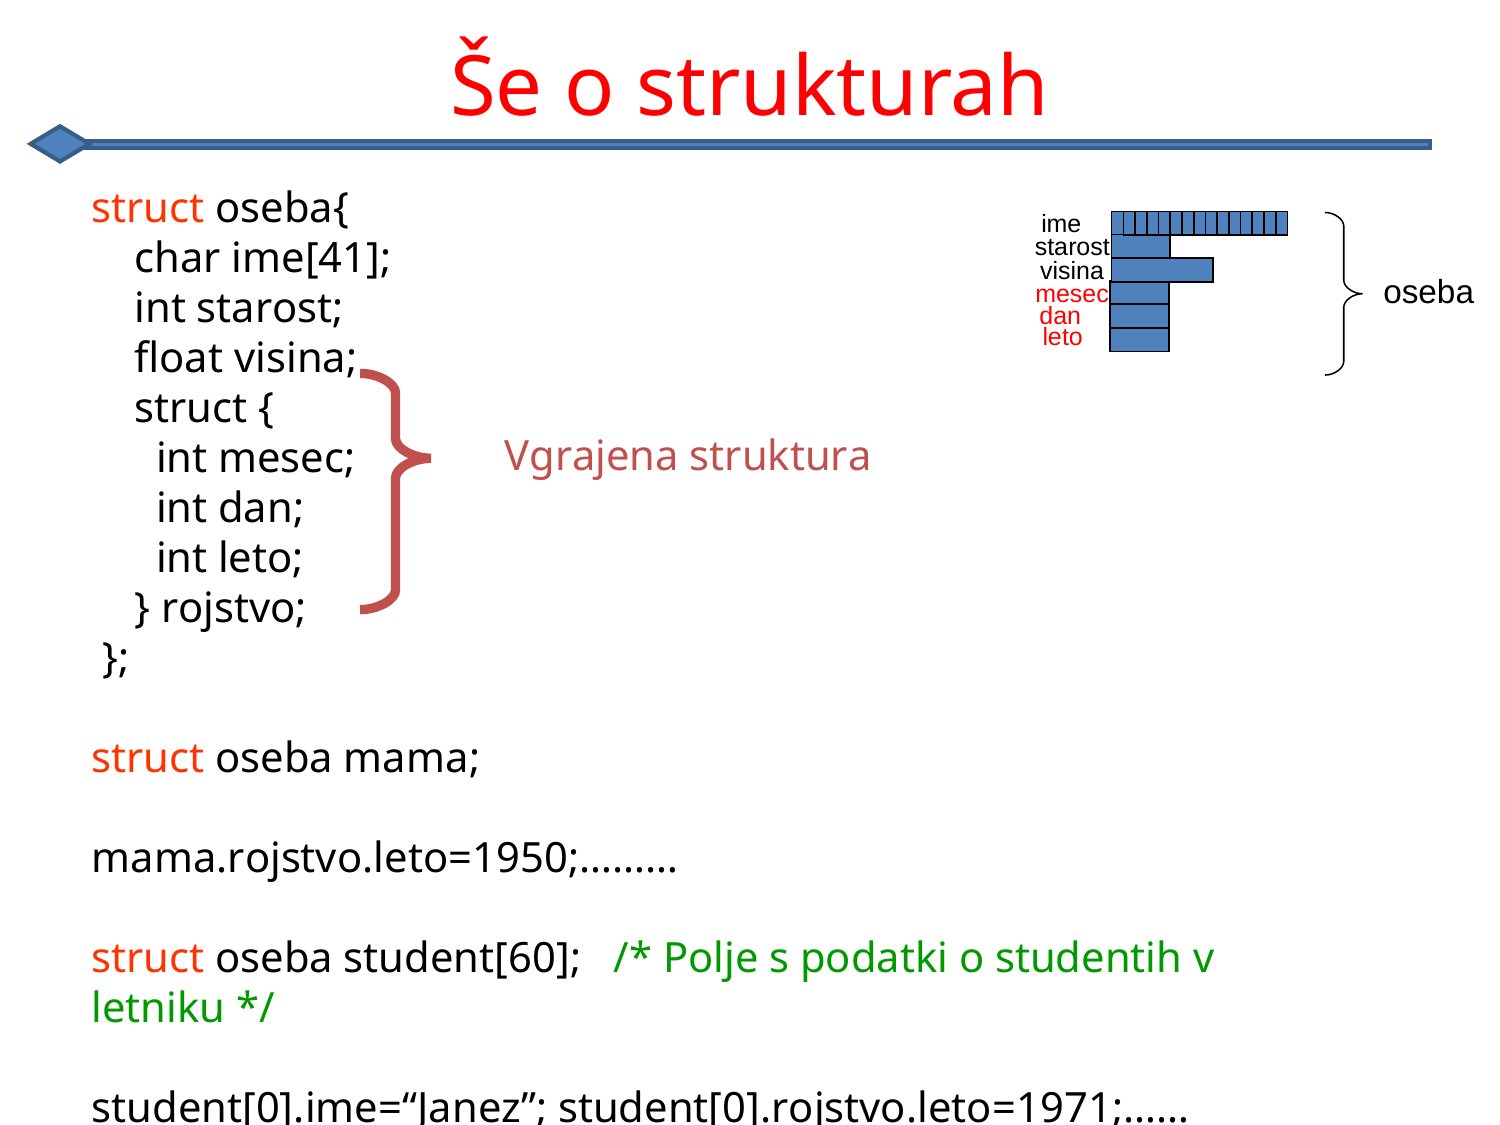

# Še o strukturah
struct oseba{
 char ime[41];
 int starost;
 float visina;
 struct {
 int mesec;
 int dan;
 int leto;
 } rojstvo;
 };
struct oseba mama;
mama.rojstvo.leto=1950;………
struct oseba student[60]; /* Polje s podatki o studentih v letniku */
student[0].ime=“Janez”; student[0].rojstvo.leto=1971;……
ime
starost
visina
oseba
mesec
dan
leto
Vgrajena struktura